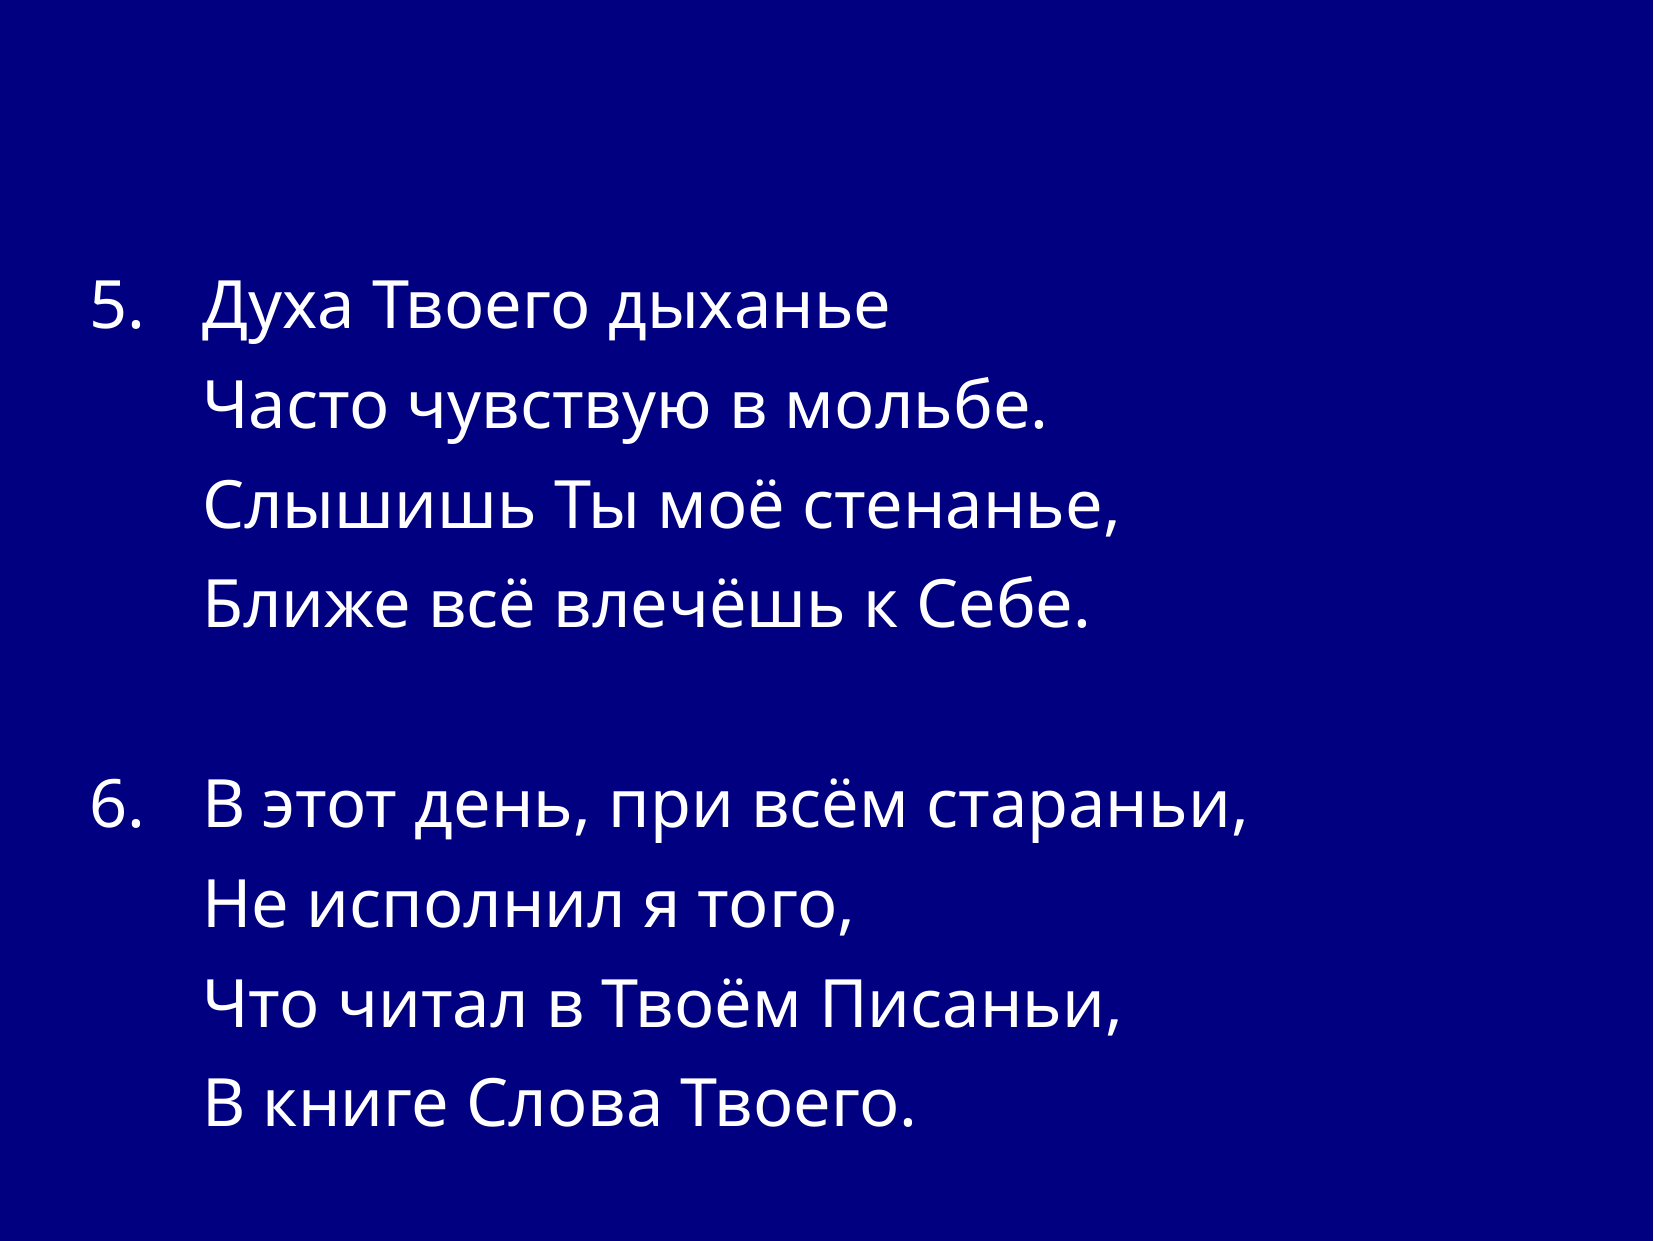

5.	Духа Твоего дыханье
	Часто чувствую в мольбе.
	Слышишь Ты моё стенанье,
	Ближе всё влечёшь к Себе.
6.	В этот день, при всём стараньи,
	Не исполнил я того,
	Что читал в Твоём Писаньи,
	В книге Слова Твоего.